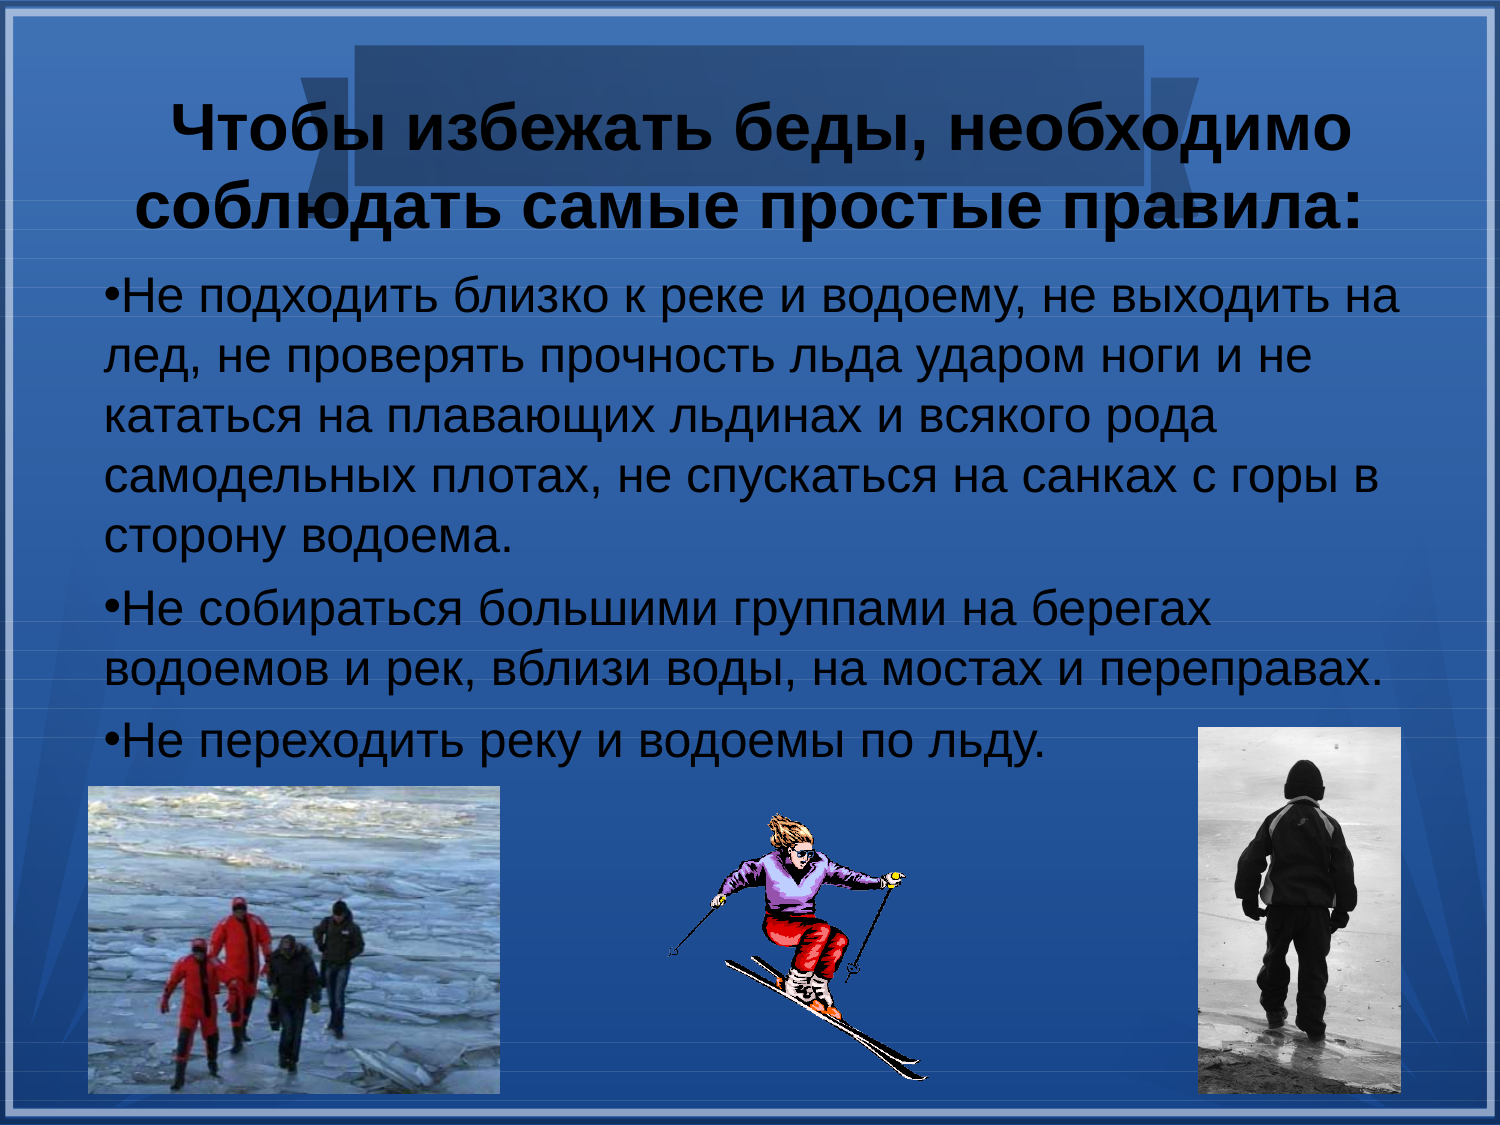

# Чтобы избежать беды, необходимо соблюдать самые простые правила:
Не подходить близко к реке и водоему, не выходить на лед, не проверять прочность льда ударом ноги и не кататься на плавающих льдинах и всякого рода самодельных плотах, не спускаться на санках с горы в сторону водоема.
Не собираться большими группами на берегах водоемов и рек, вблизи воды, на мостах и переправах.
Не переходить реку и водоемы по льду.